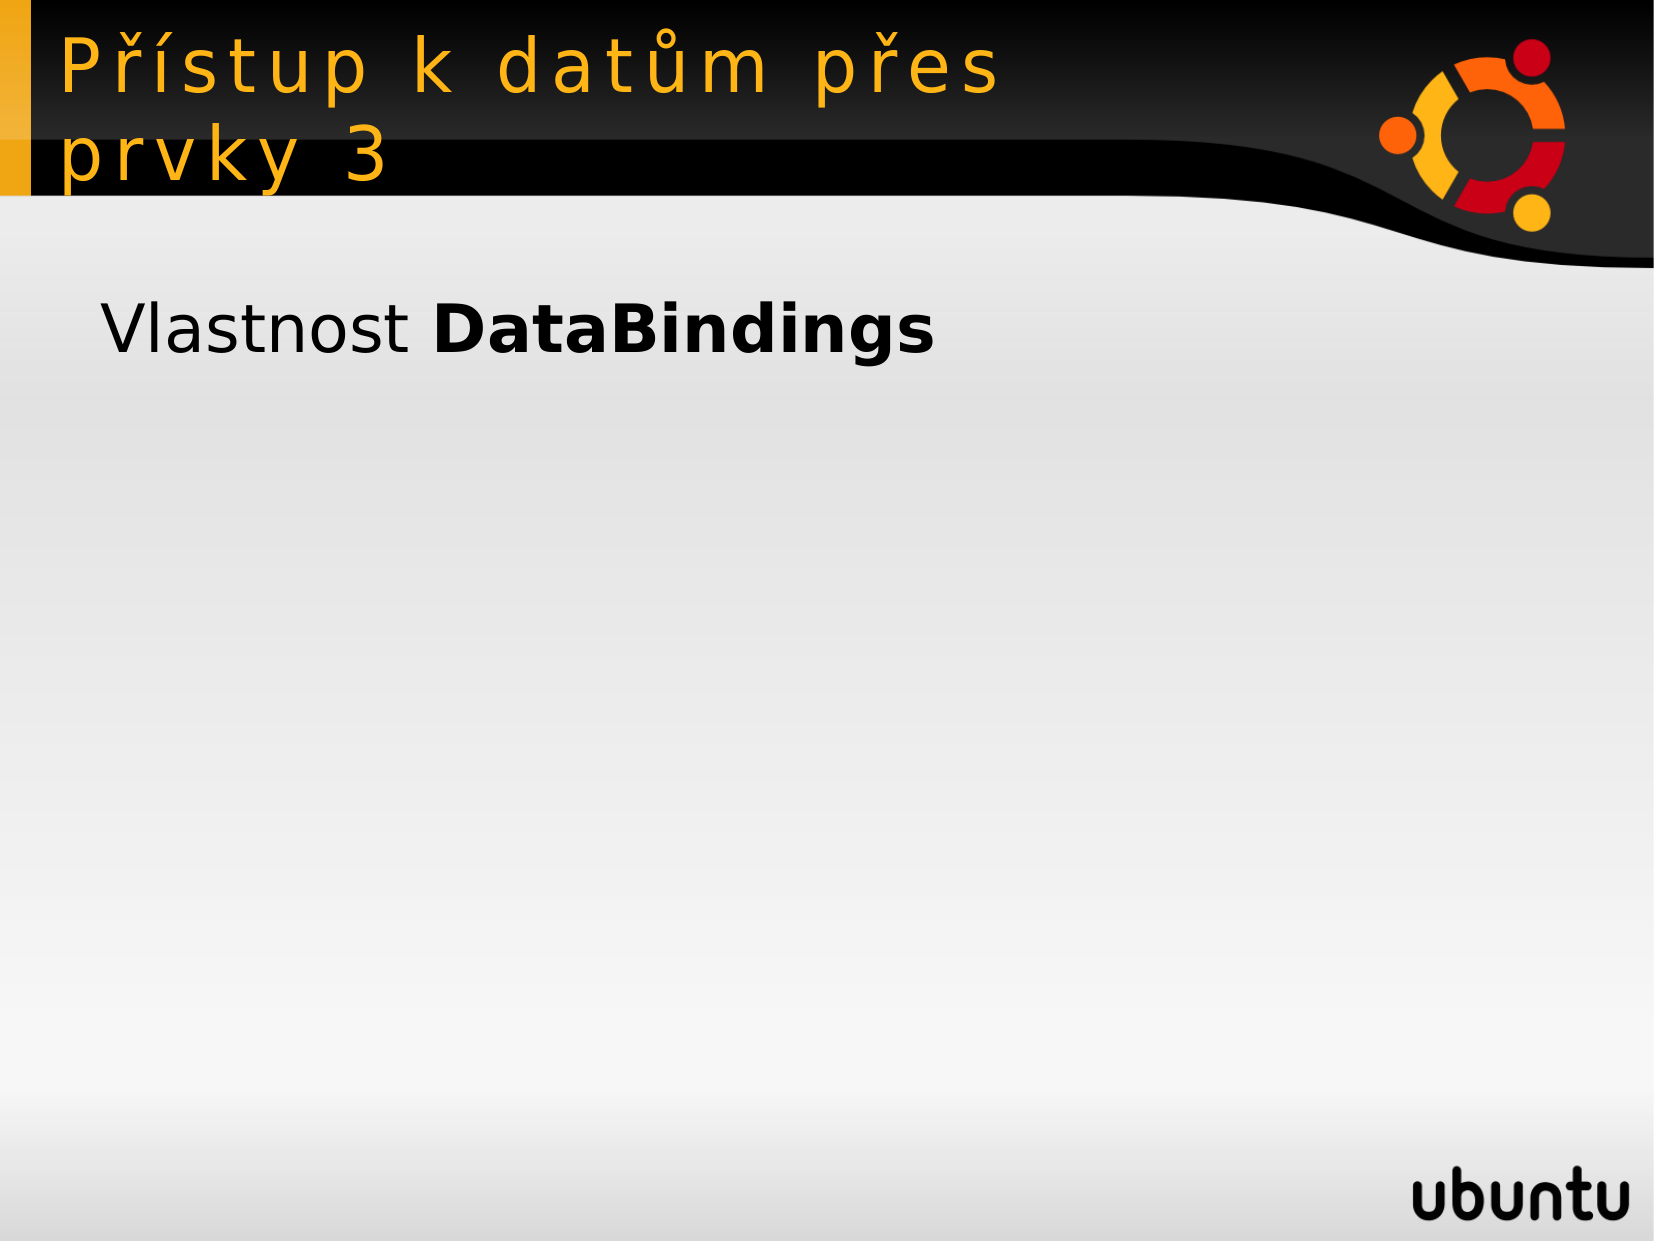

# Přístup k datům přes prvky 3
Vlastnost DataBindings